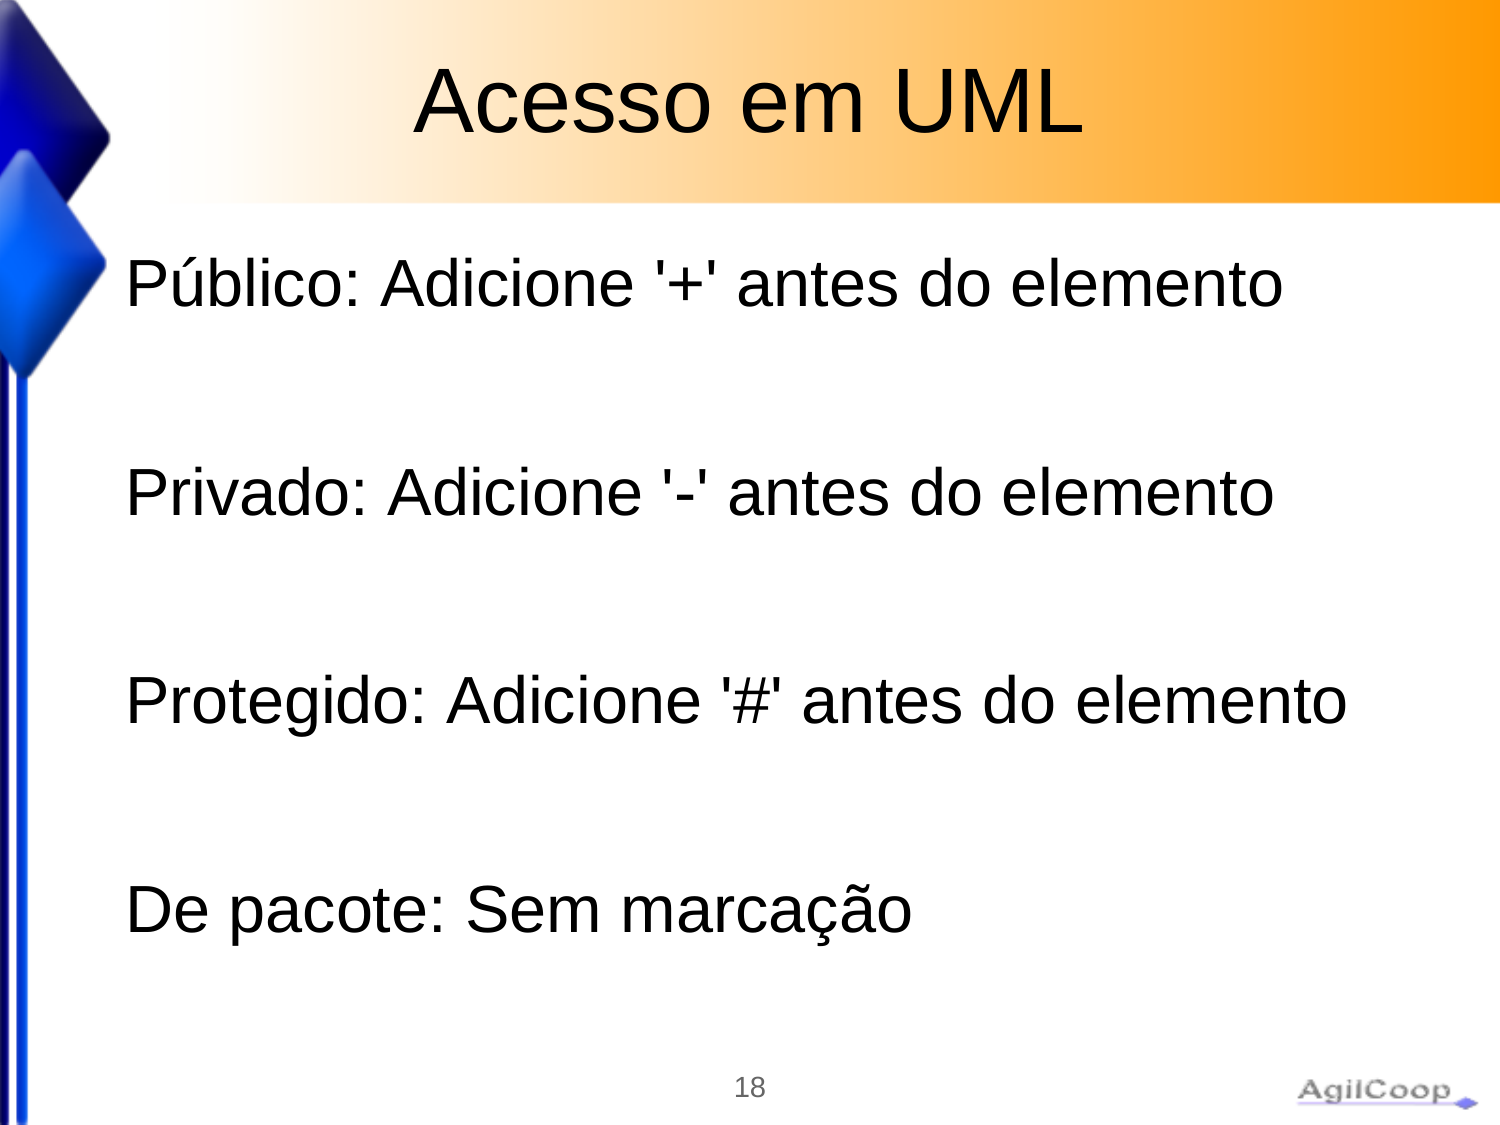

# Acesso em UML
Público: Adicione '+' antes do elemento
Privado: Adicione '-' antes do elemento
Protegido: Adicione '#' antes do elemento
De pacote: Sem marcação
18